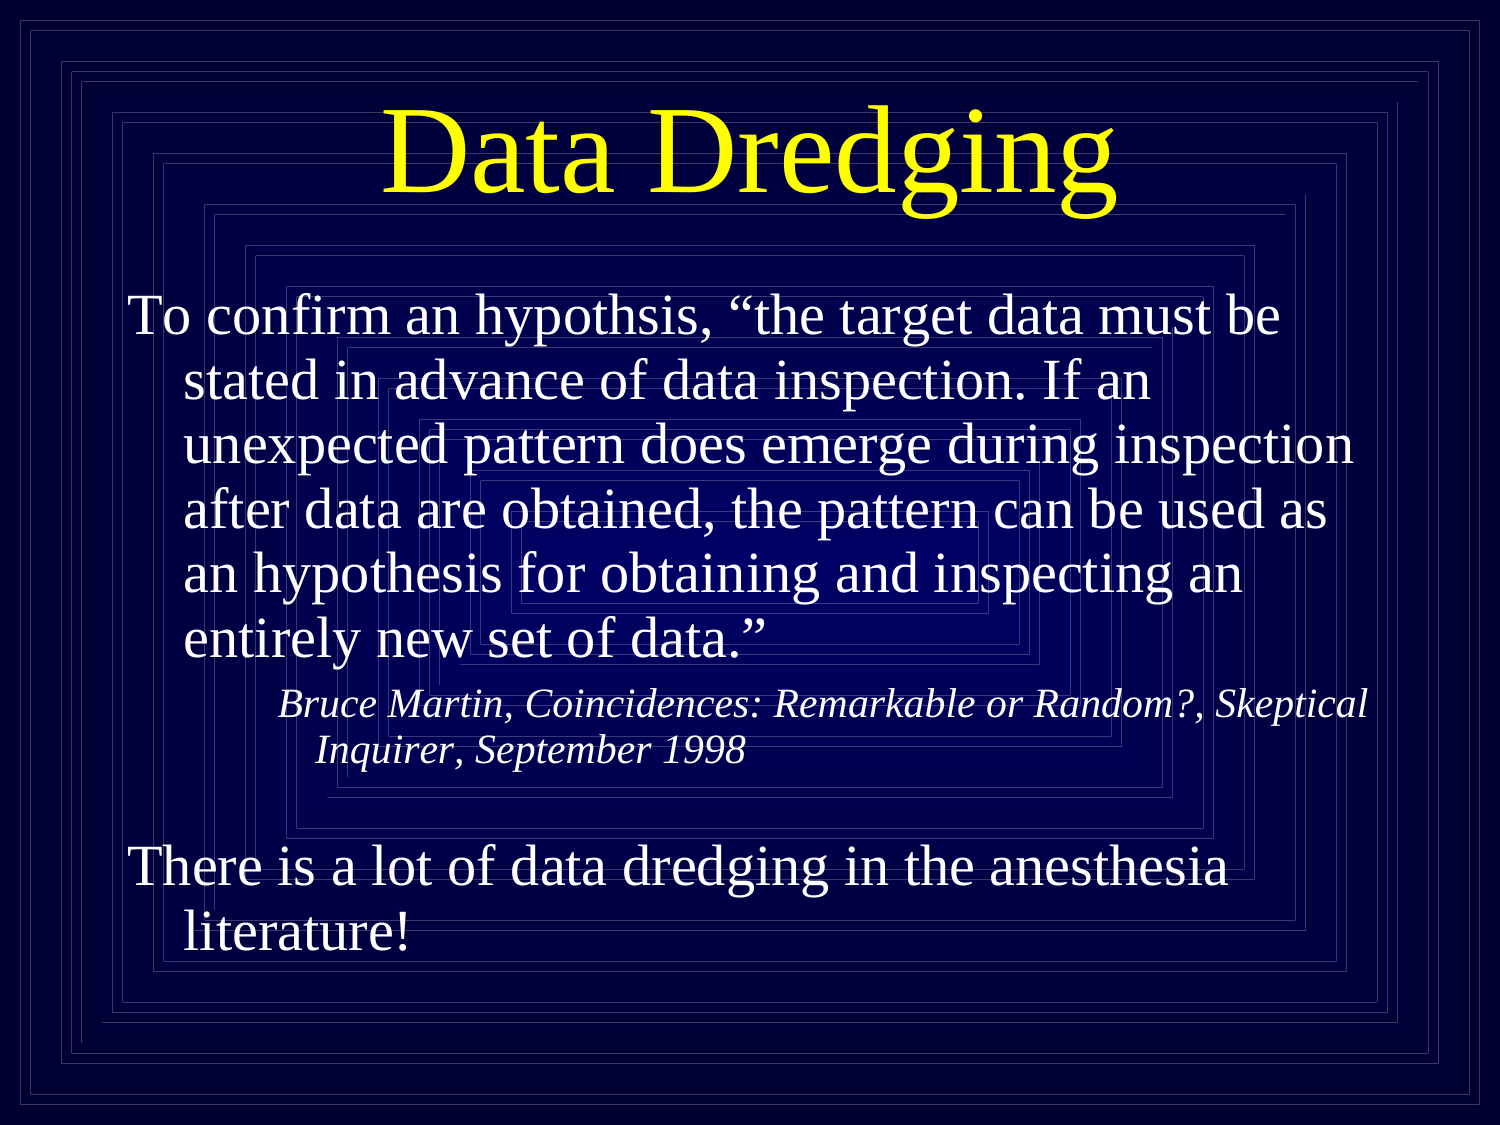

# Data Dredging
To confirm an hypothsis, “the target data must be stated in advance of data inspection. If an unexpected pattern does emerge during inspection after data are obtained, the pattern can be used as an hypothesis for obtaining and inspecting an entirely new set of data.”
Bruce Martin, Coincidences: Remarkable or Random?, Skeptical Inquirer, September 1998
There is a lot of data dredging in the anesthesia literature!